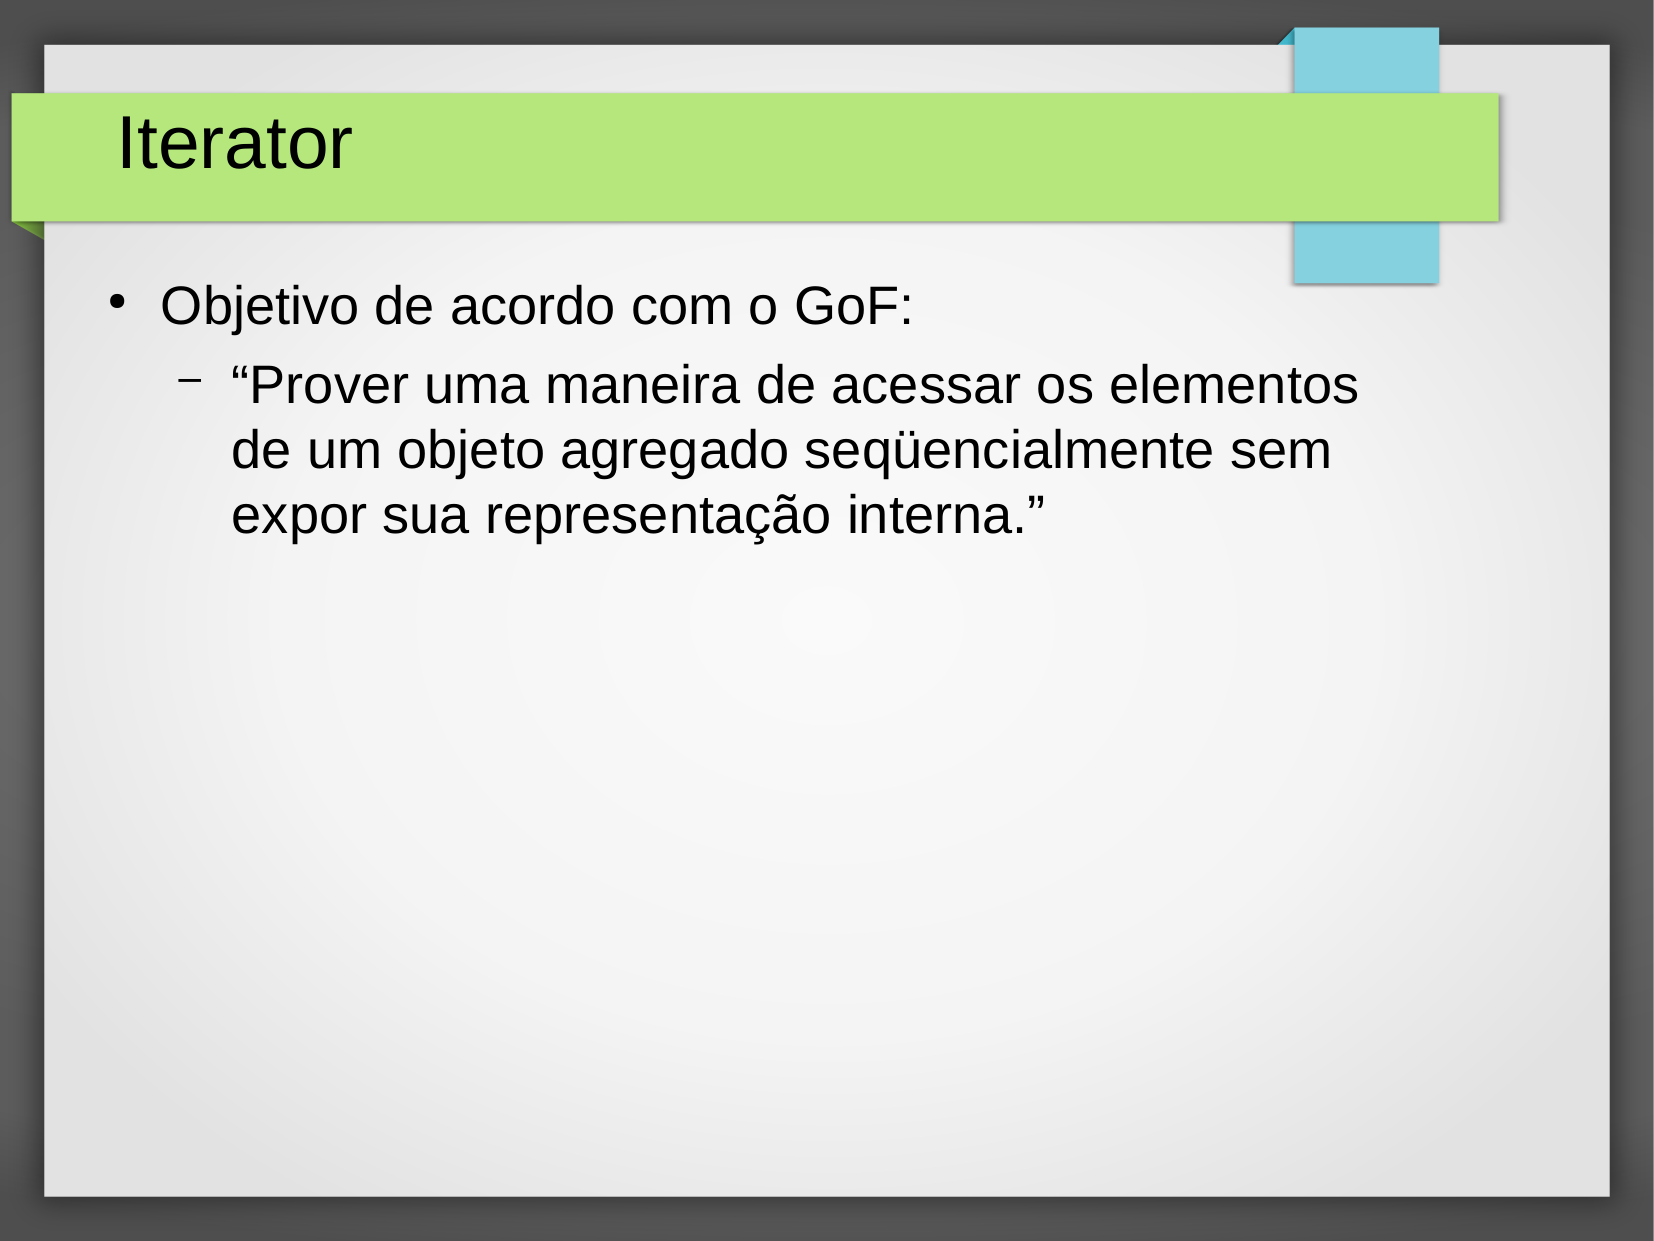

# Iterator
Objetivo de acordo com o GoF:
“Prover uma maneira de acessar os elementos de um objeto agregado seqüencialmente sem expor sua representação interna.”